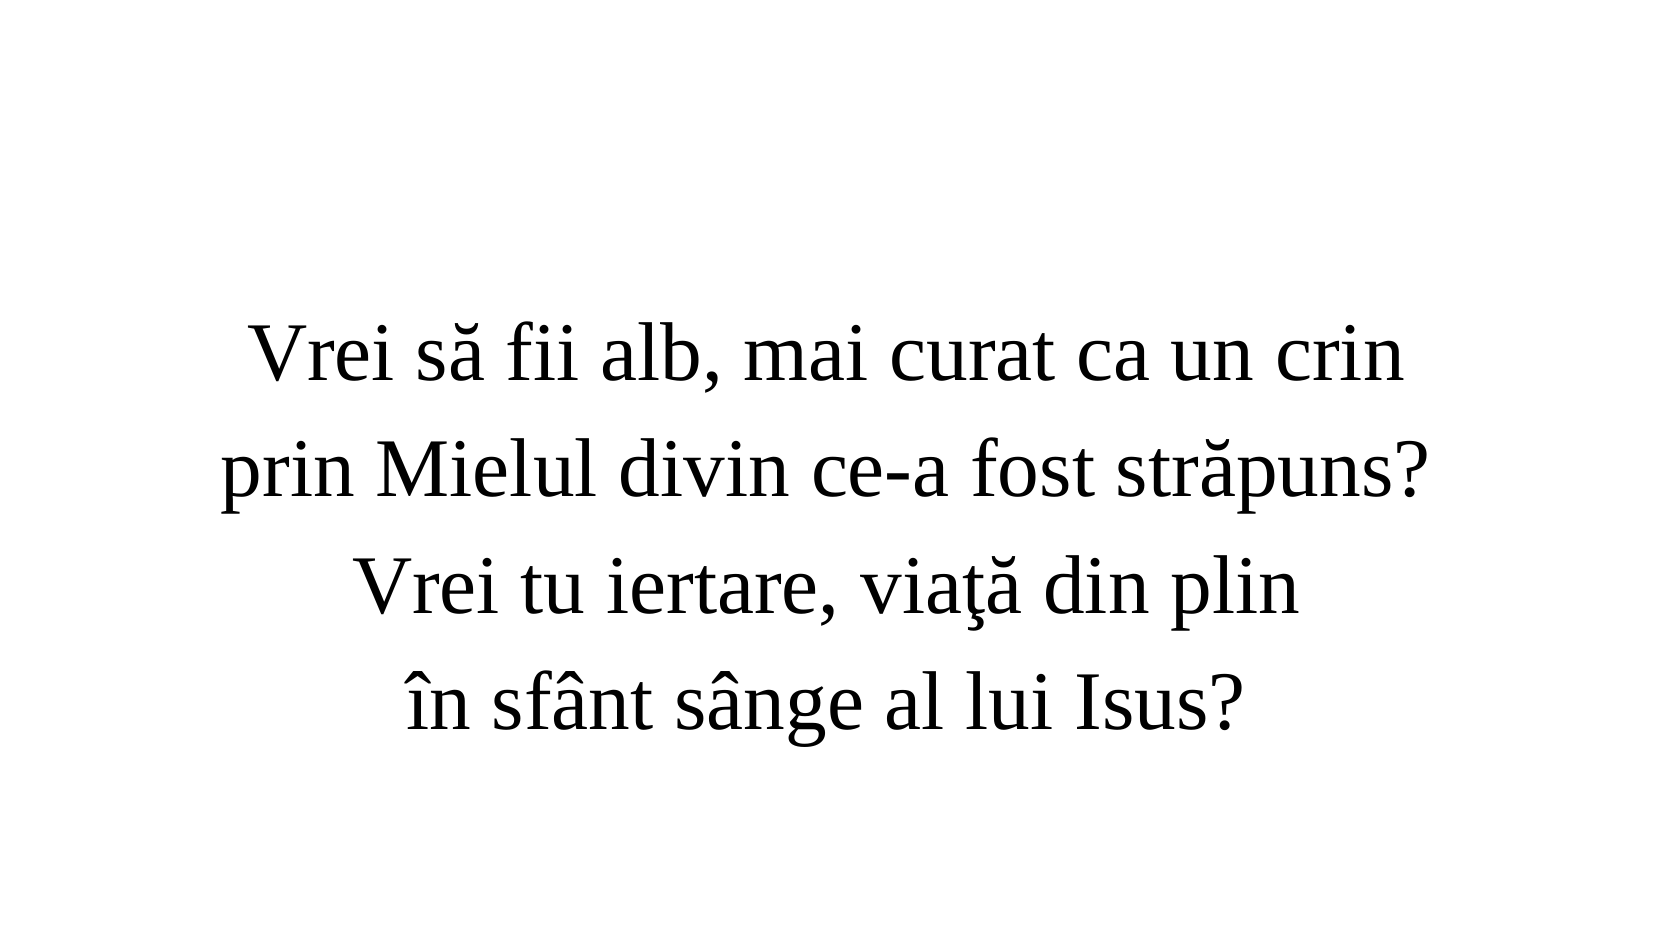

# Vrei să fii alb, mai curat ca un crin
prin Mielul divin ce-a fost străpuns?
Vrei tu iertare, viaţă din plin
în sfânt sânge al lui Isus?